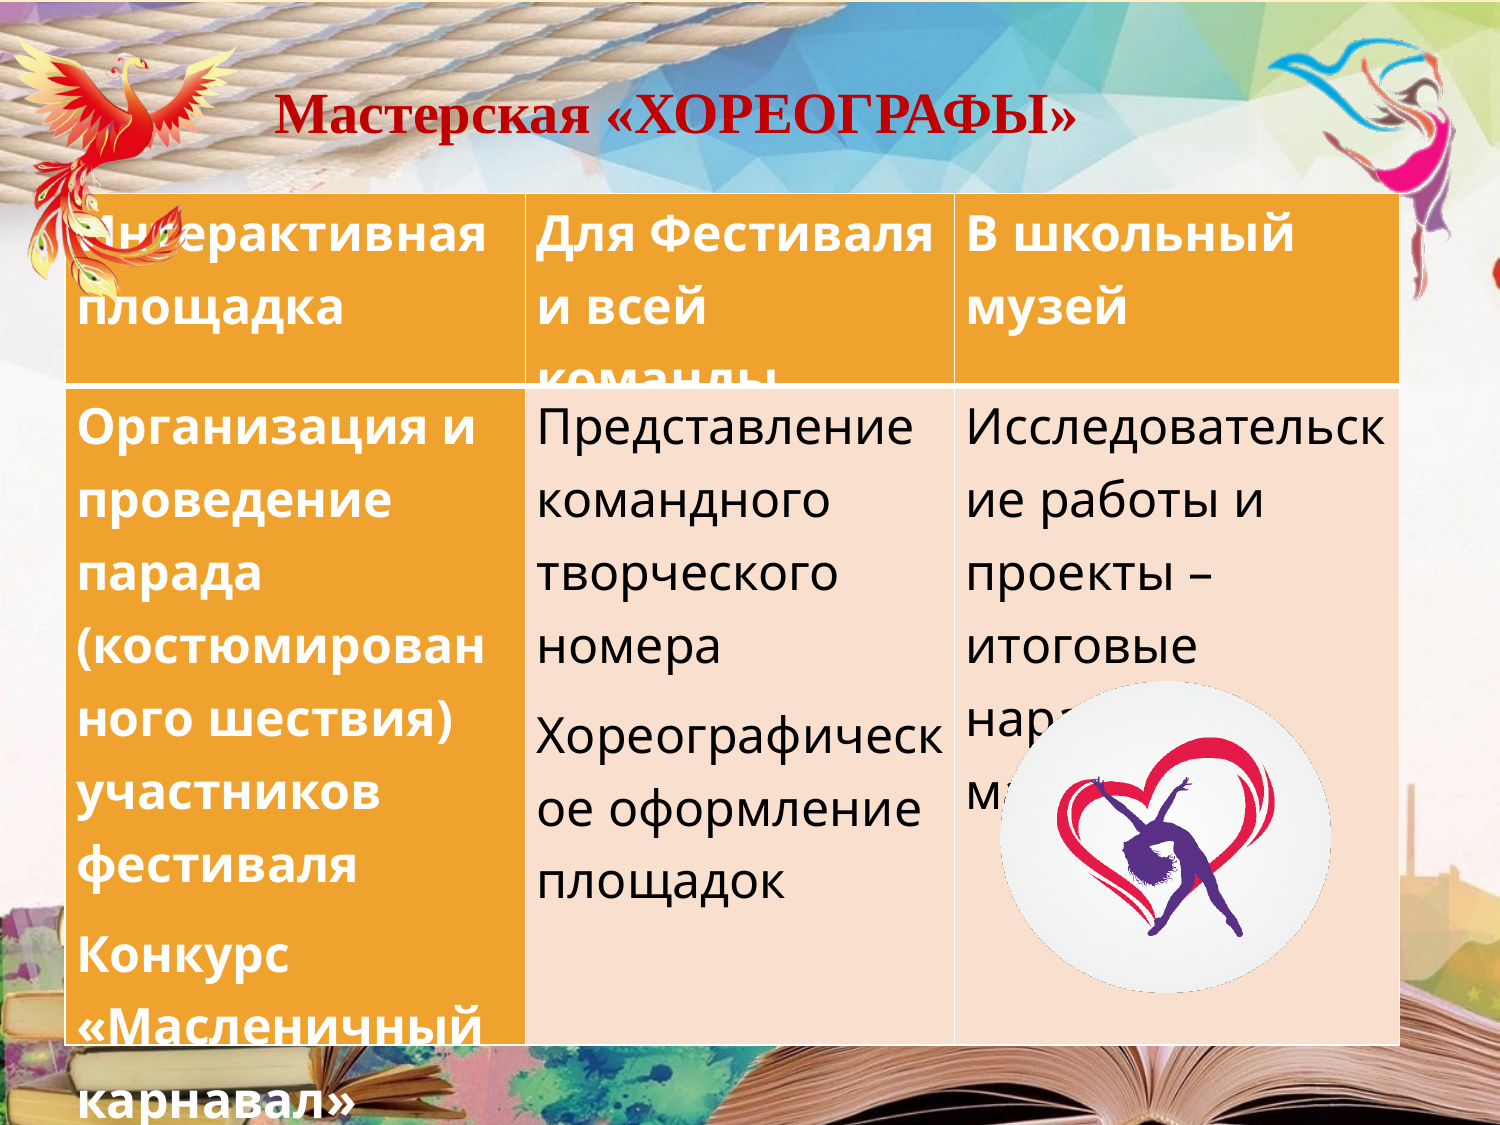

Мастерская «ХОРЕОГРАФЫ»
| Интерактивная площадка | Для Фестиваля и всей команды | В школьный музей |
| --- | --- | --- |
| Организация и проведение парада (костюмированного шествия) участников фестиваля Конкурс «Масленичный карнавал» | Представление командного творческого номера Хореографическое оформление площадок | Исследовательские работы и проекты – итоговые наработки мастерской |